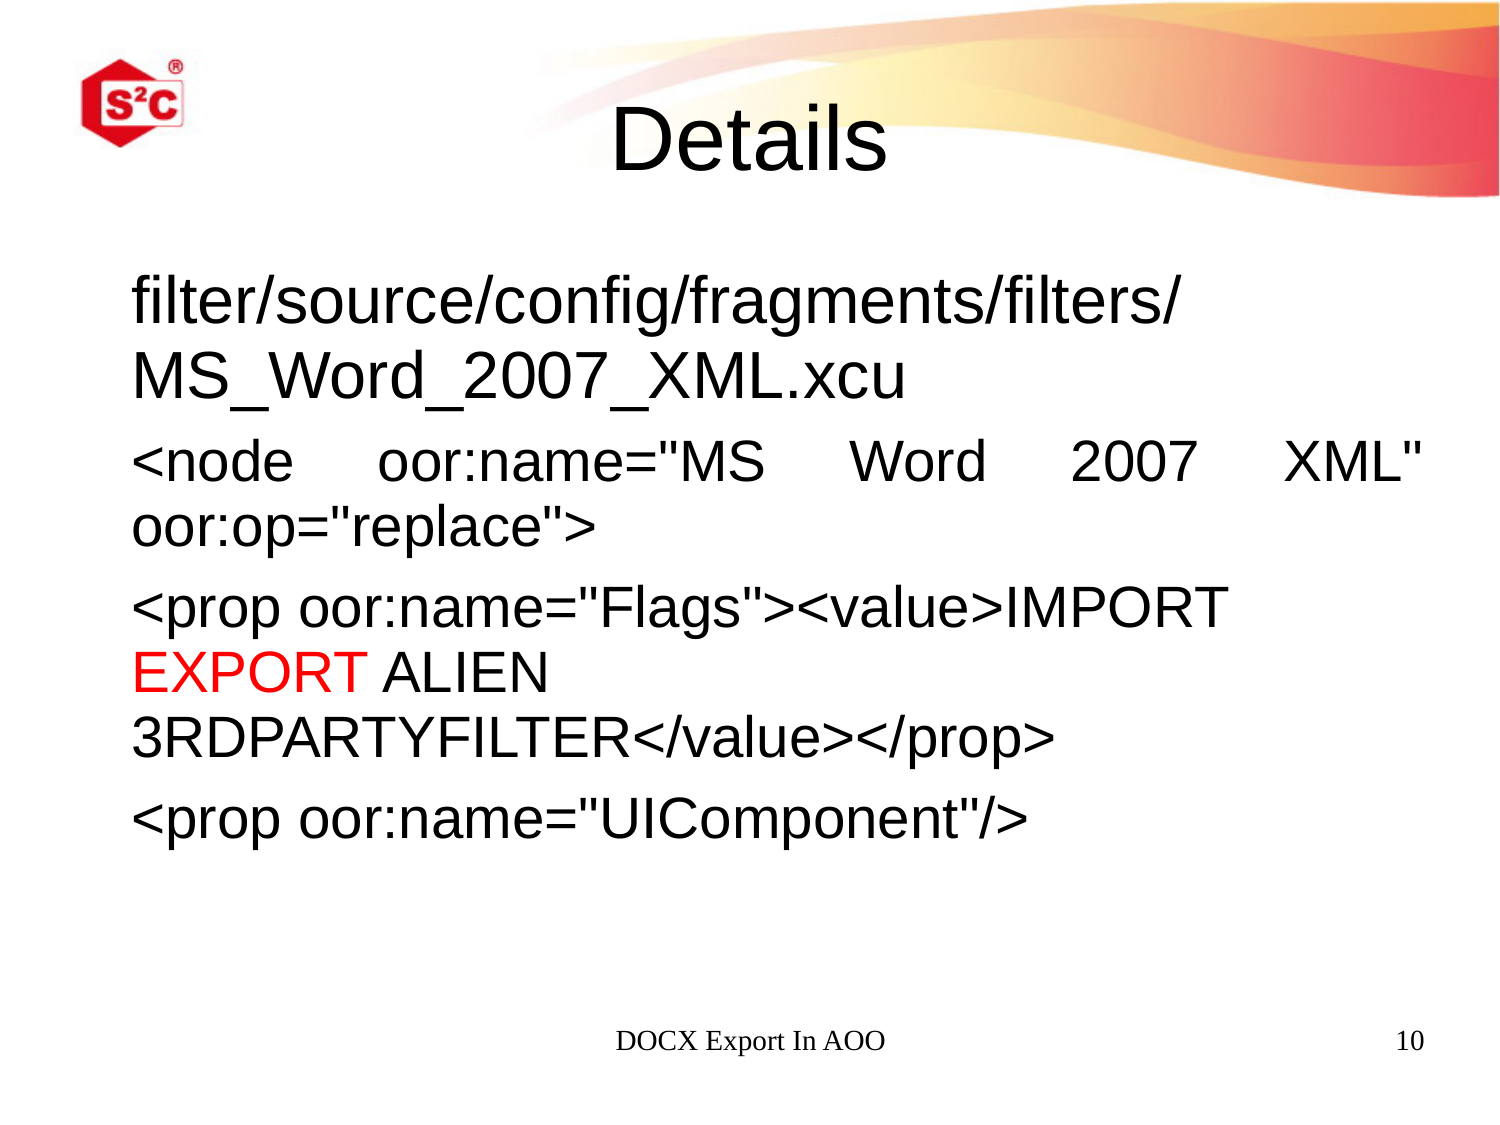

# Details
filter/source/config/fragments/filters/MS_Word_2007_XML.xcu
<node oor:name="MS Word 2007 XML" oor:op="replace">
<prop oor:name="Flags"><value>IMPORT EXPORT ALIEN 3RDPARTYFILTER</value></prop>
<prop oor:name="UIComponent"/>
DOCX Export In AOO
10